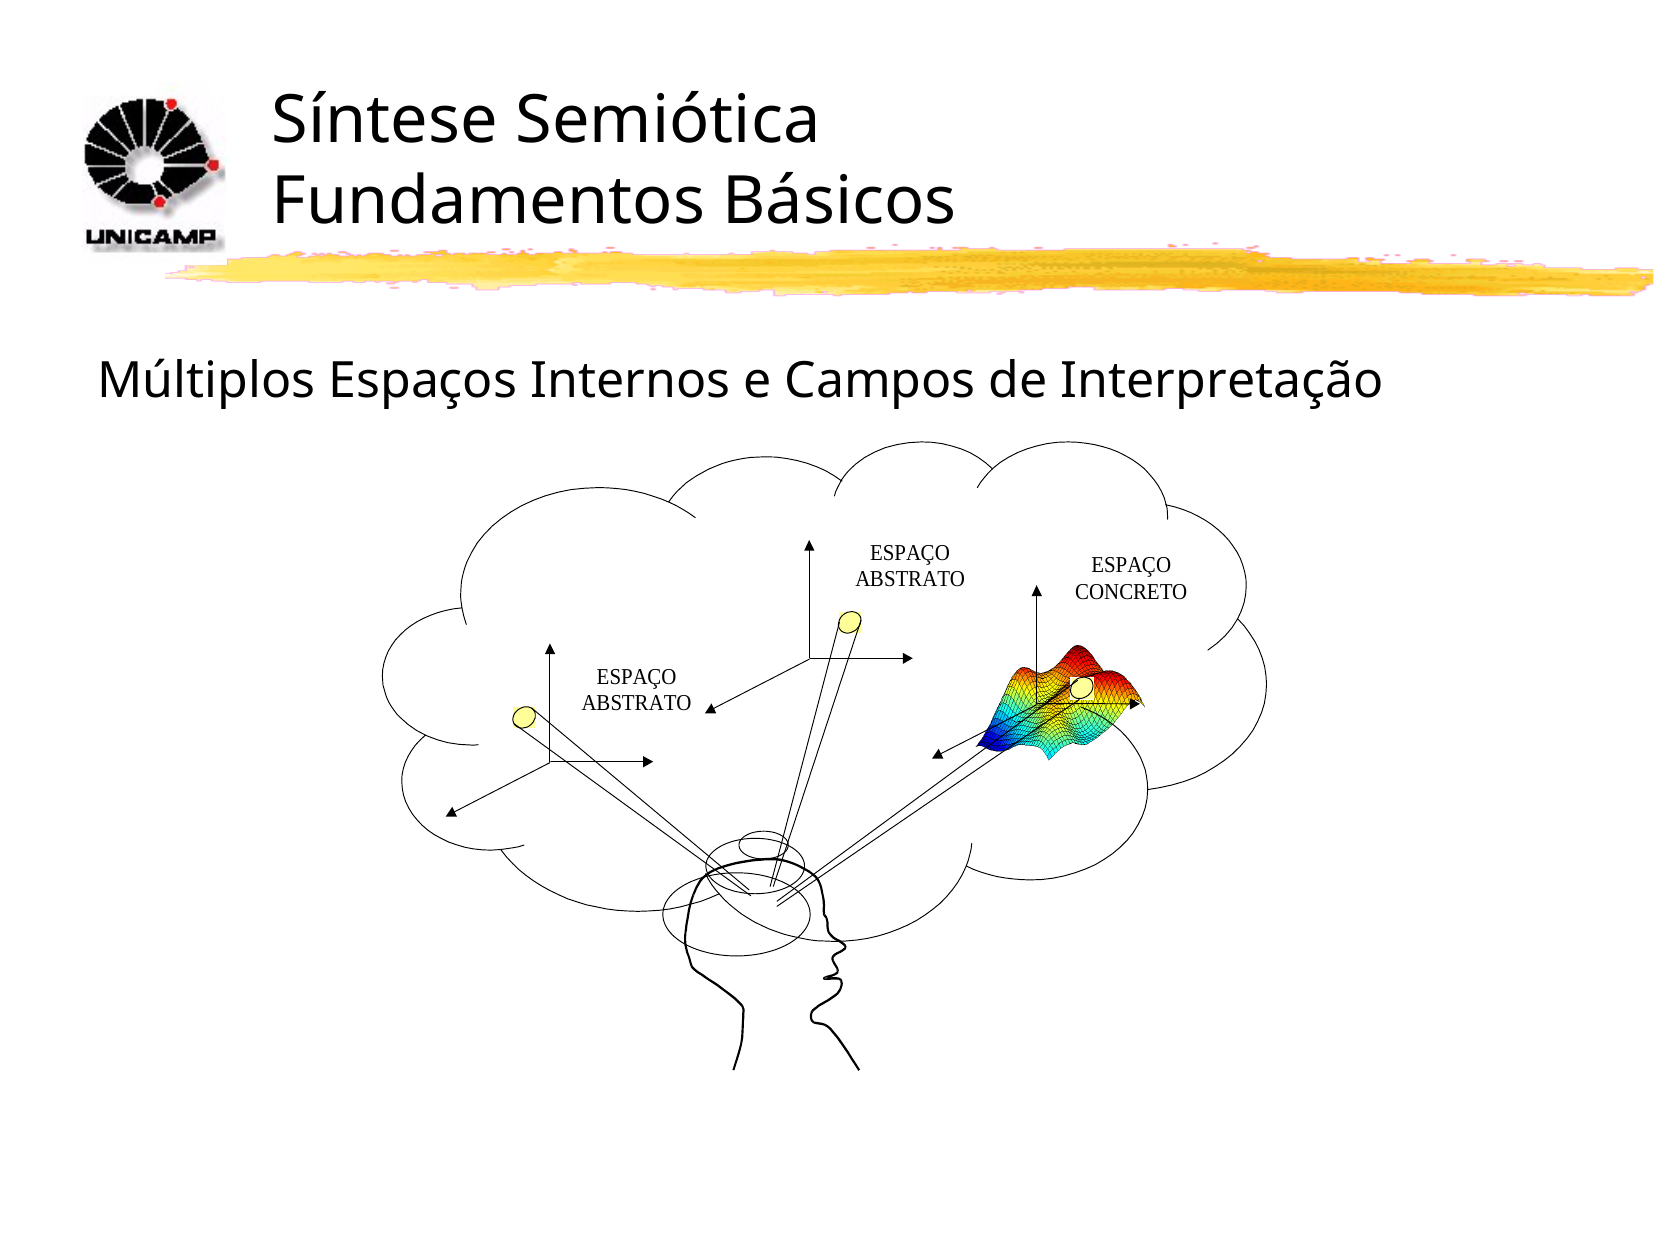

# Síntese Semiótica Fundamentos Básicos
Múltiplos Espaços Internos e Campos de Interpretação